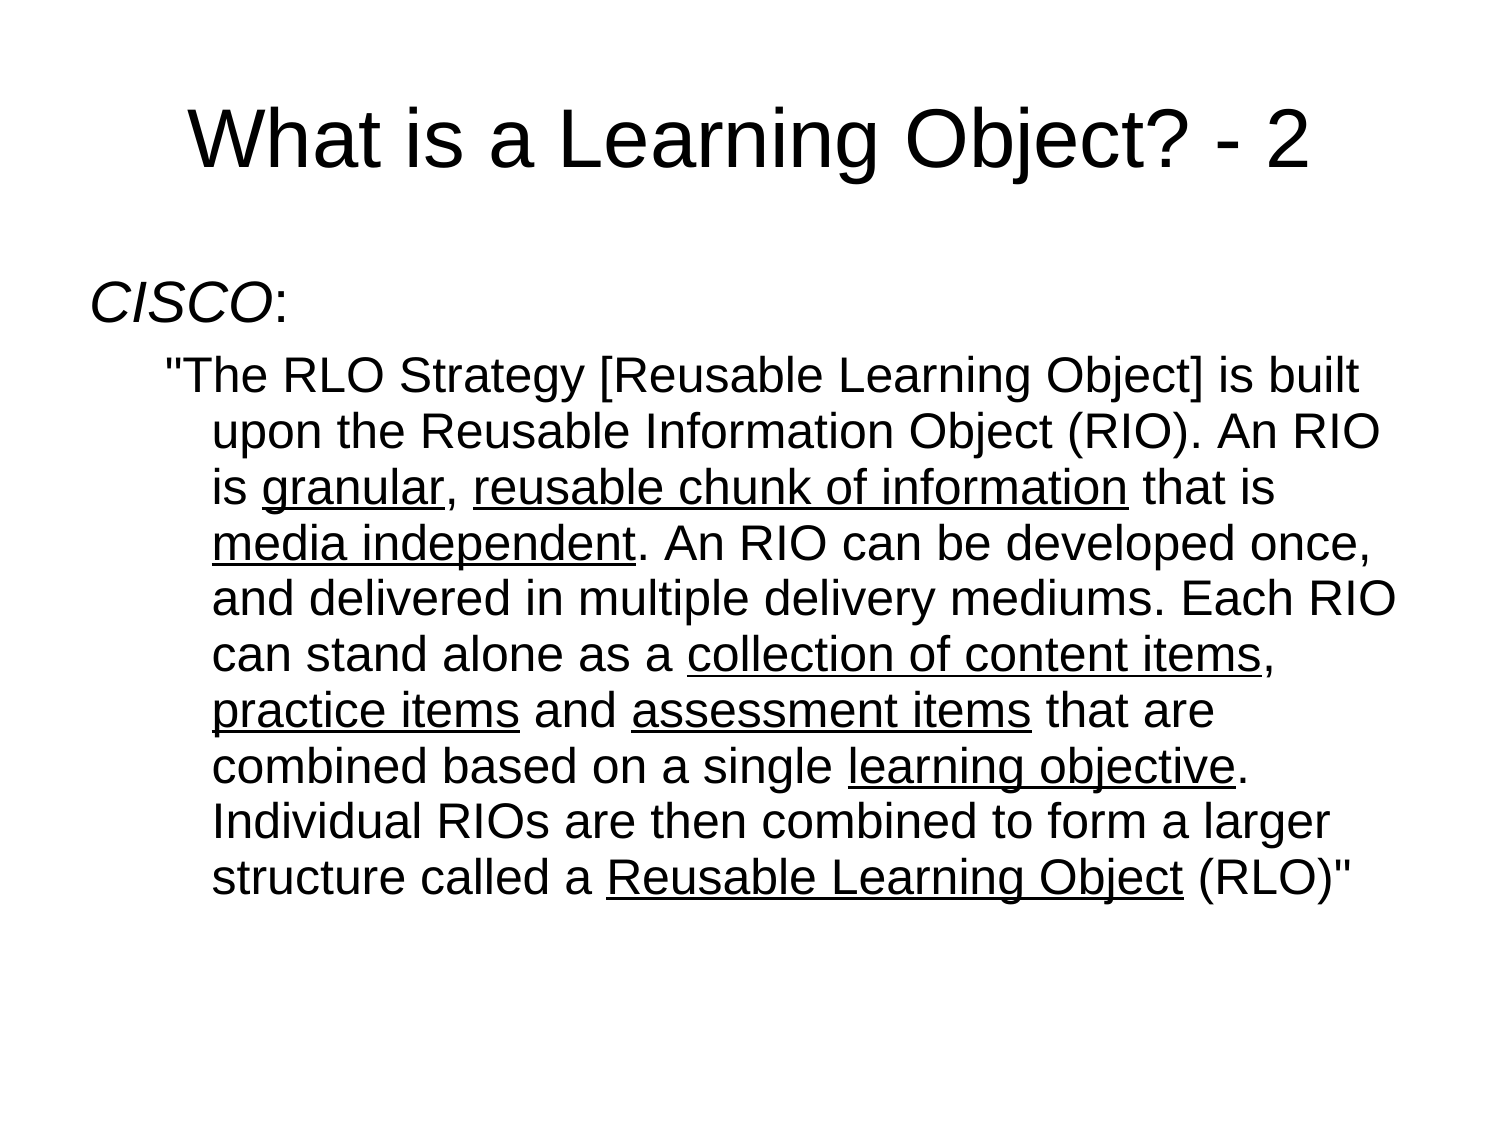

# What is a Learning Object? - 2
CISCO:
"The RLO Strategy [Reusable Learning Object] is built upon the Reusable Information Object (RIO). An RIO is granular, reusable chunk of information that is media independent. An RIO can be developed once, and delivered in multiple delivery mediums. Each RIO can stand alone as a collection of content items, practice items and assessment items that are combined based on a single learning objective. Individual RIOs are then combined to form a larger structure called a Reusable Learning Object (RLO)"